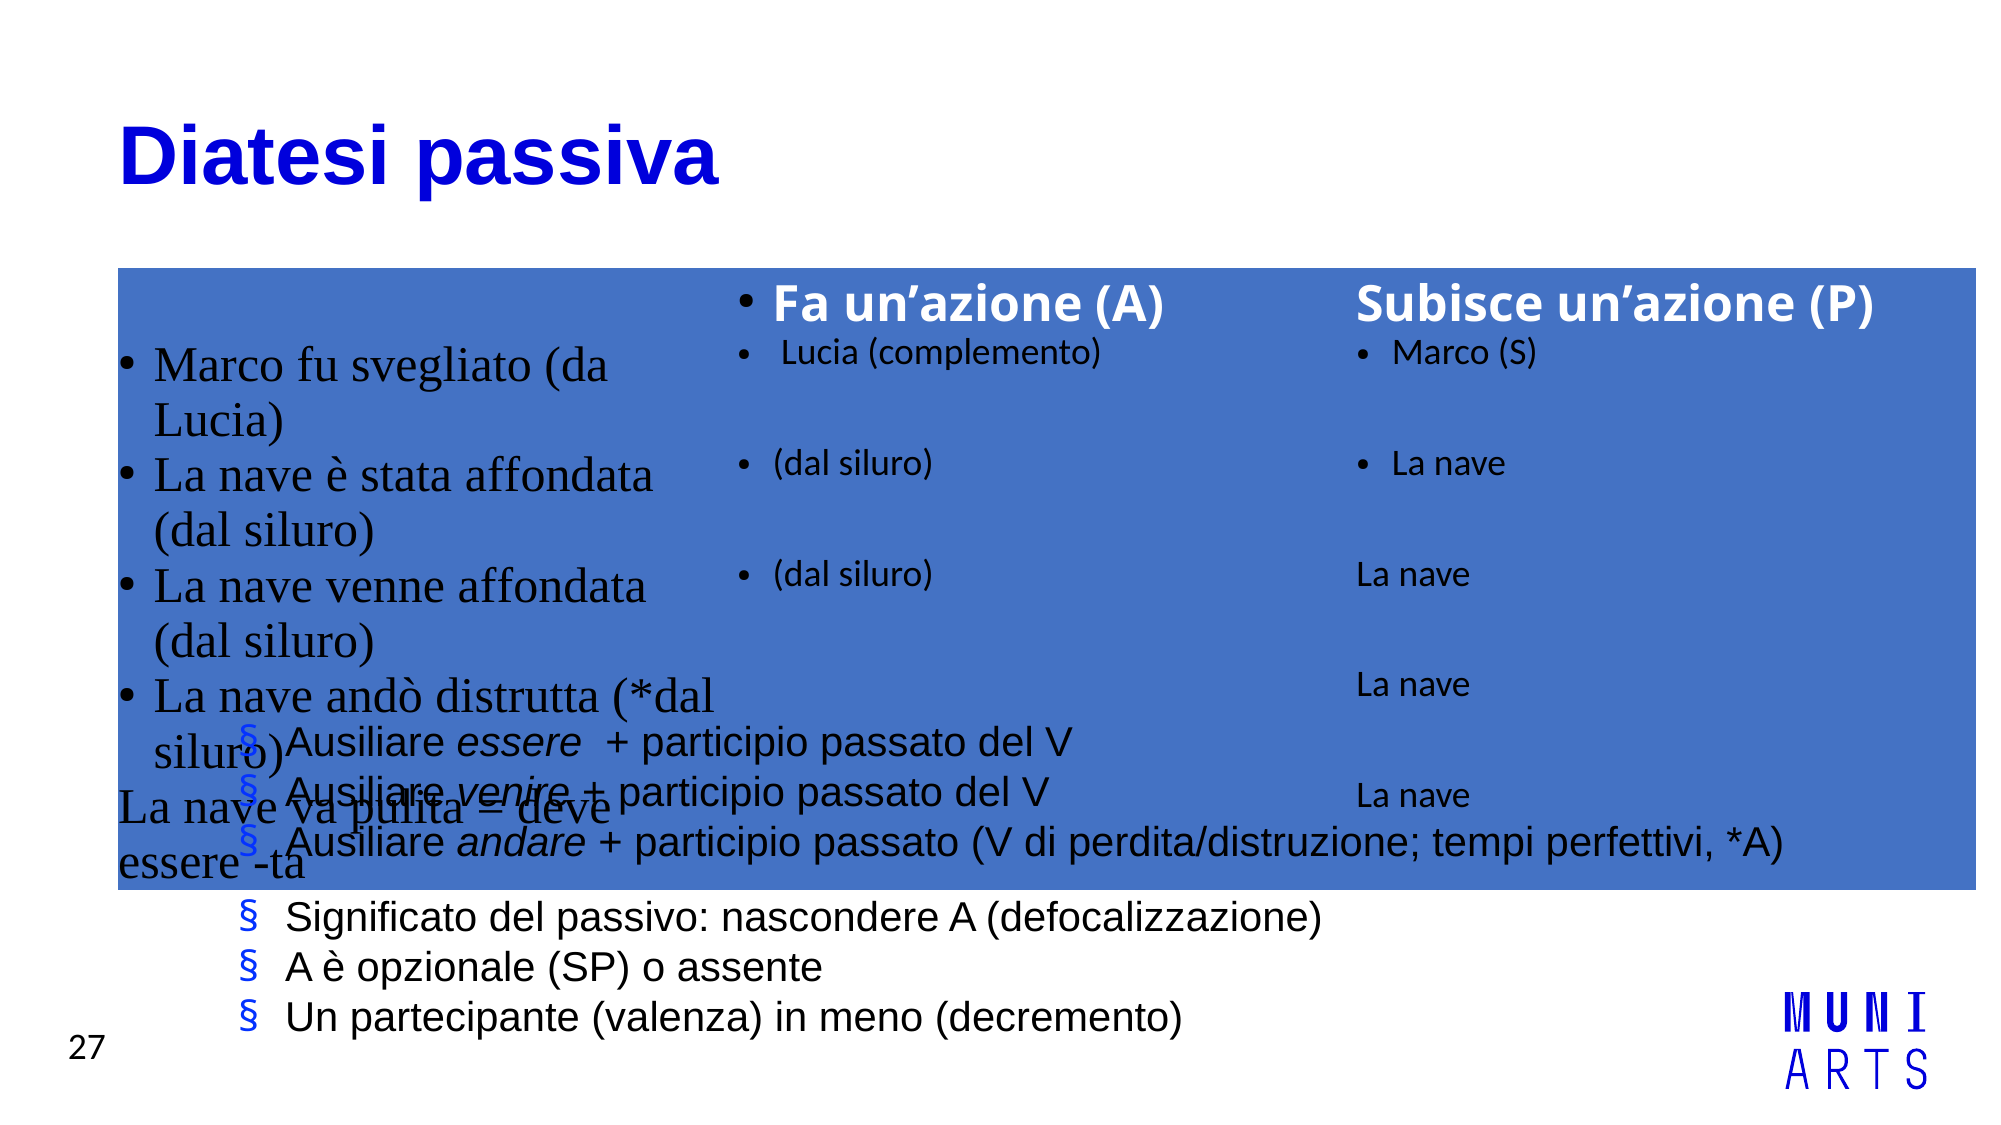

# Diatesi passiva
| | Fa un’azione (A) | Subisce un’azione (P) |
| --- | --- | --- |
| Marco fu svegliato (da Lucia) | Lucia (complemento) | Marco (S) |
| La nave è stata affondata (dal siluro) | (dal siluro) | La nave |
| La nave venne affondata (dal siluro) | (dal siluro) | La nave |
| La nave andò distrutta (\*dal siluro) | | La nave |
| La nave va pulita = deve essere -ta | | La nave |
Ausiliare essere + participio passato del V
Ausiliare venire + participio passato del V
Ausiliare andare + participio passato (V di perdita/distruzione; tempi perfettivi, *A)
Significato del passivo: nascondere A (defocalizzazione)
A è opzionale (SP) o assente
Un partecipante (valenza) in meno (decremento)